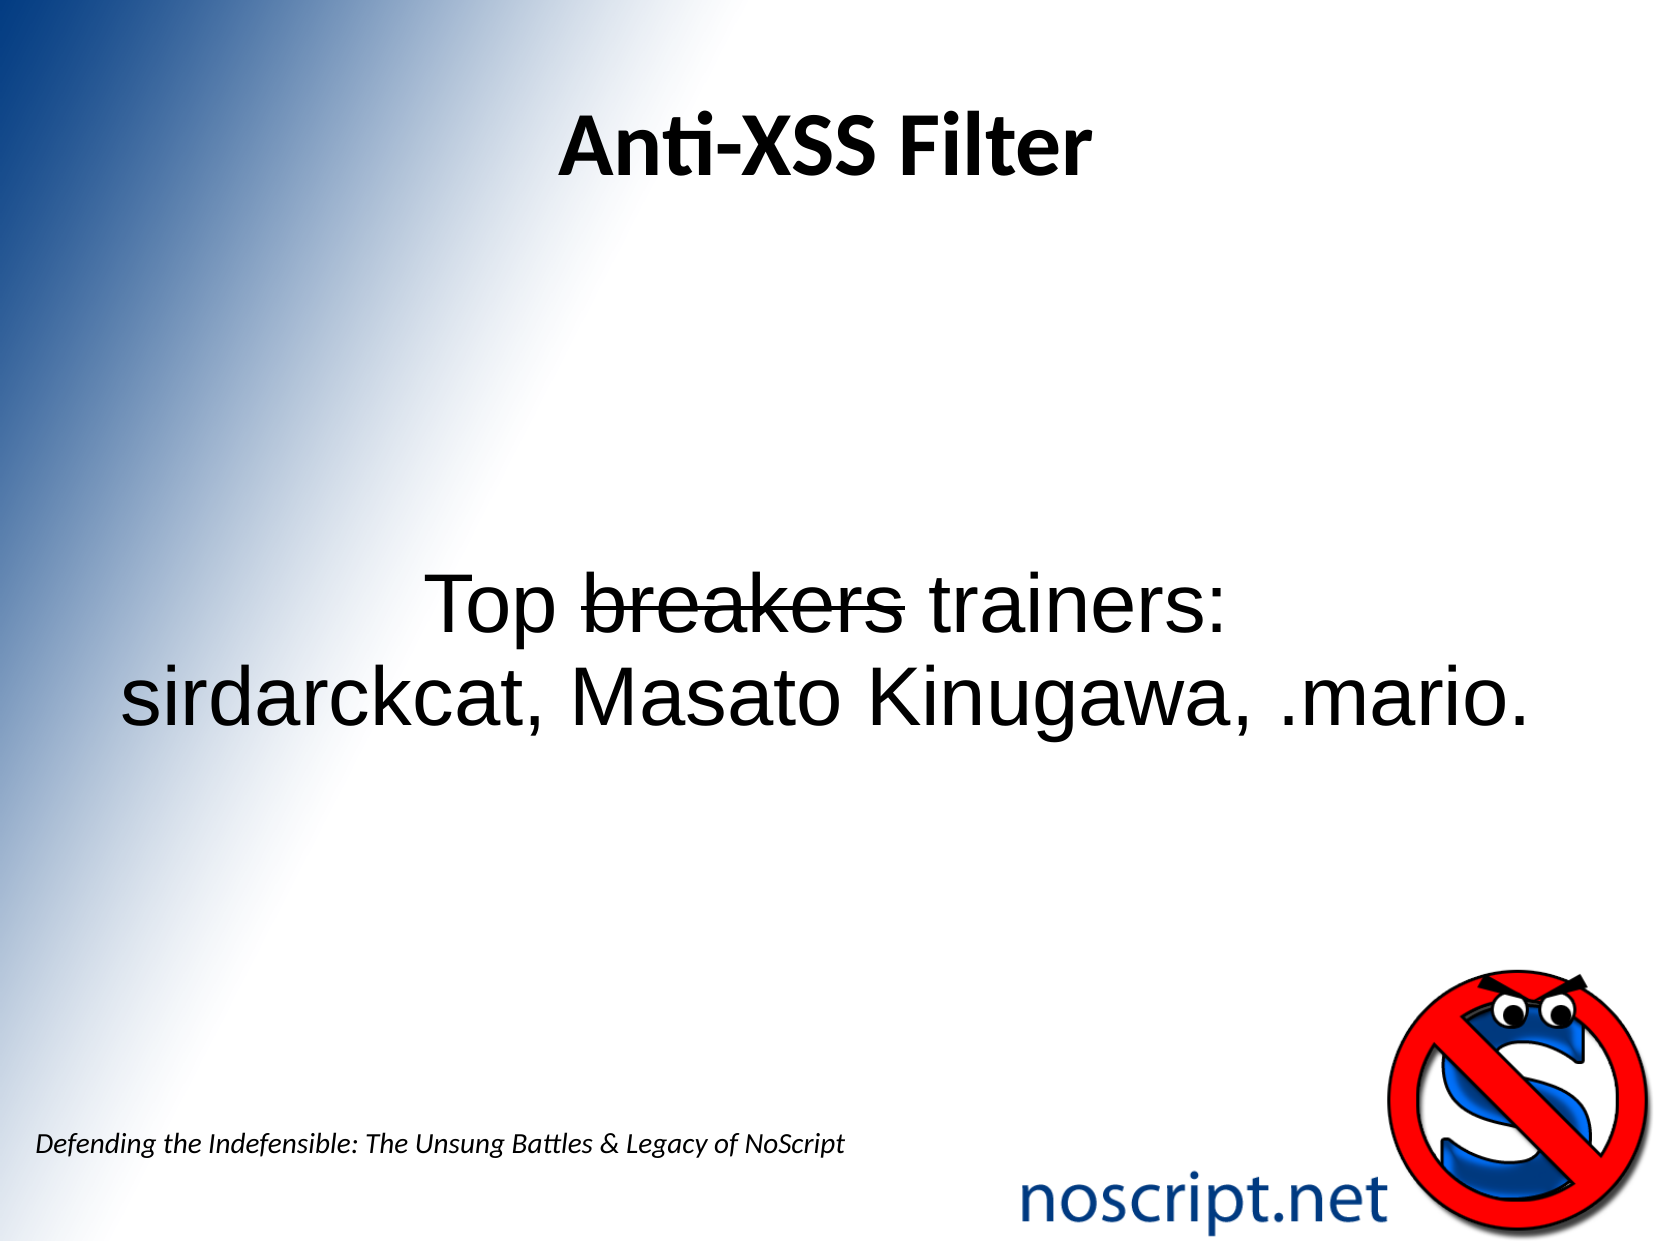

# Anti-XSS Filter
Top breakers trainers:
sirdarckcat, Masato Kinugawa, .mario.
Defending the Indefensible: The Unsung Battles & Legacy of NoScript